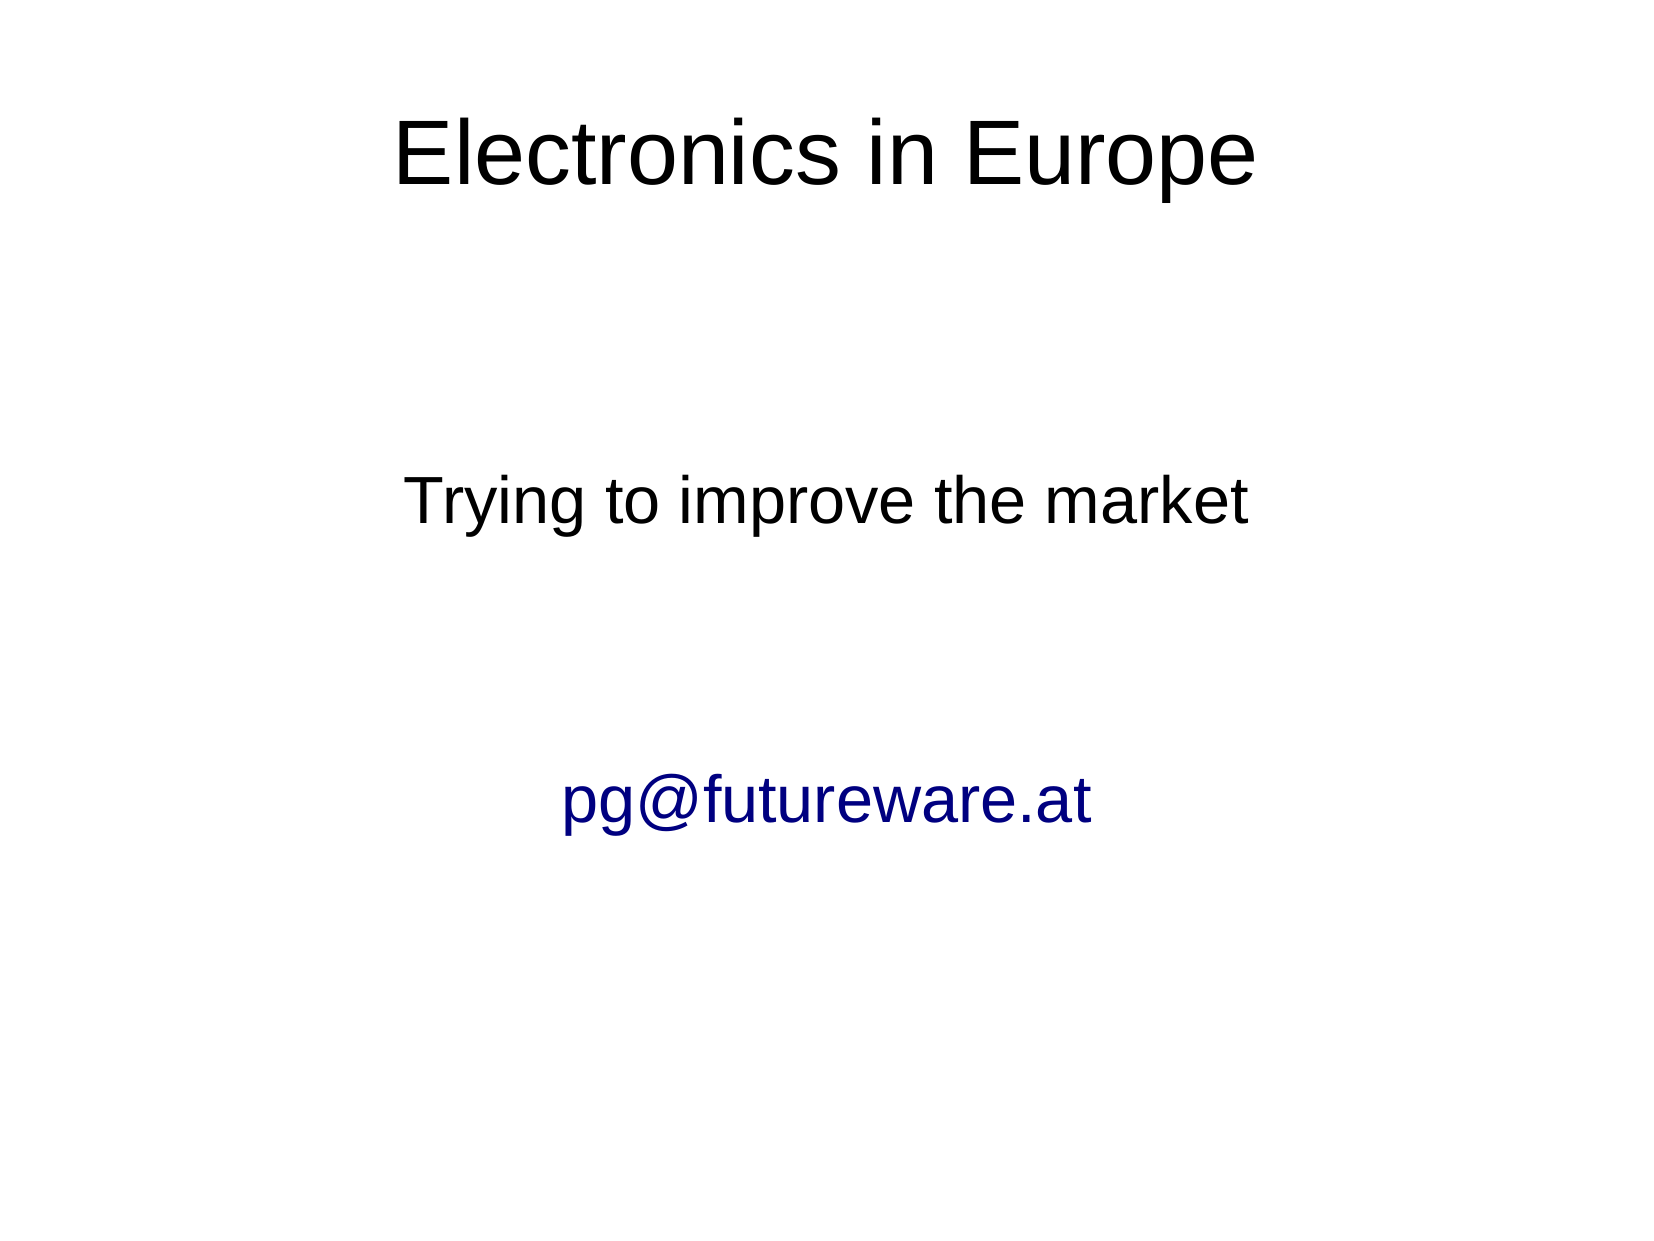

# Electronics in Europe
Trying to improve the market
pg@futureware.at